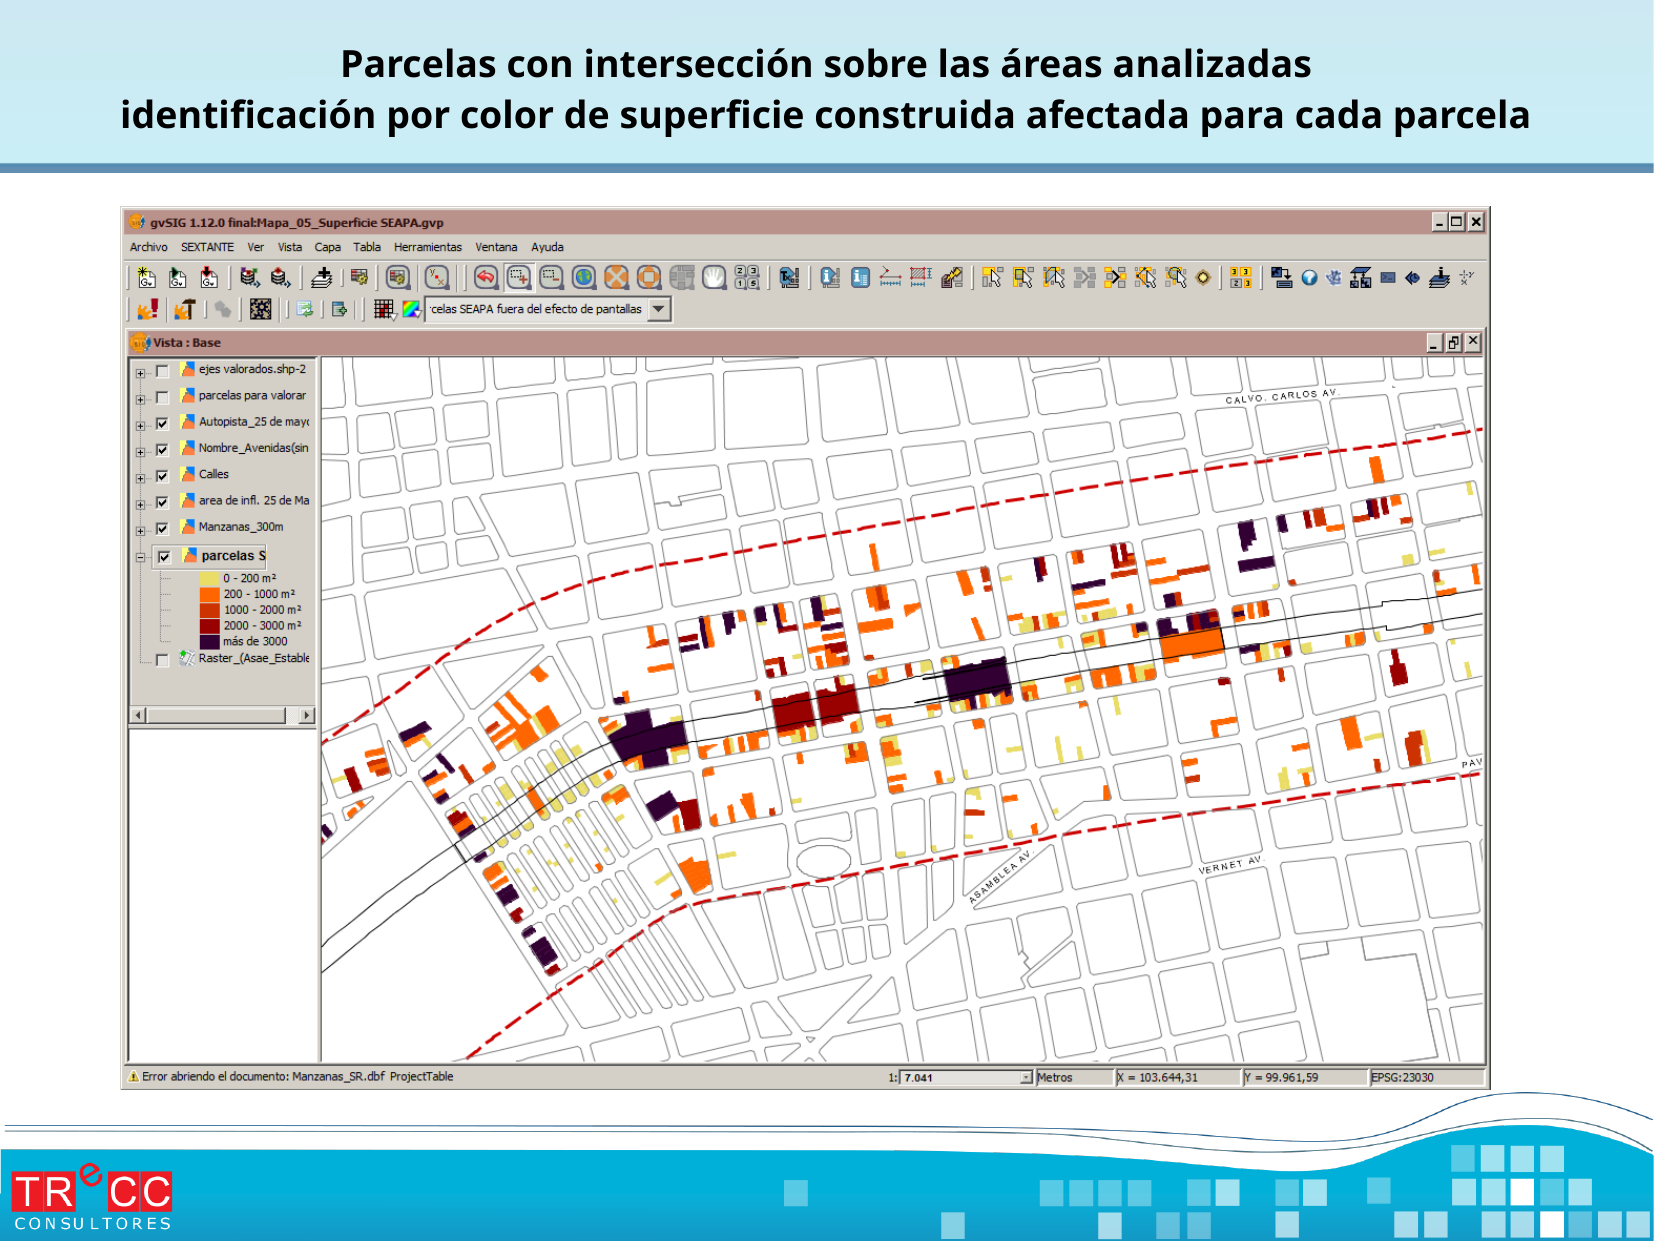

# Parcelas con intersección sobre las áreas analizadas identificación por color de superficie construida afectada para cada parcela